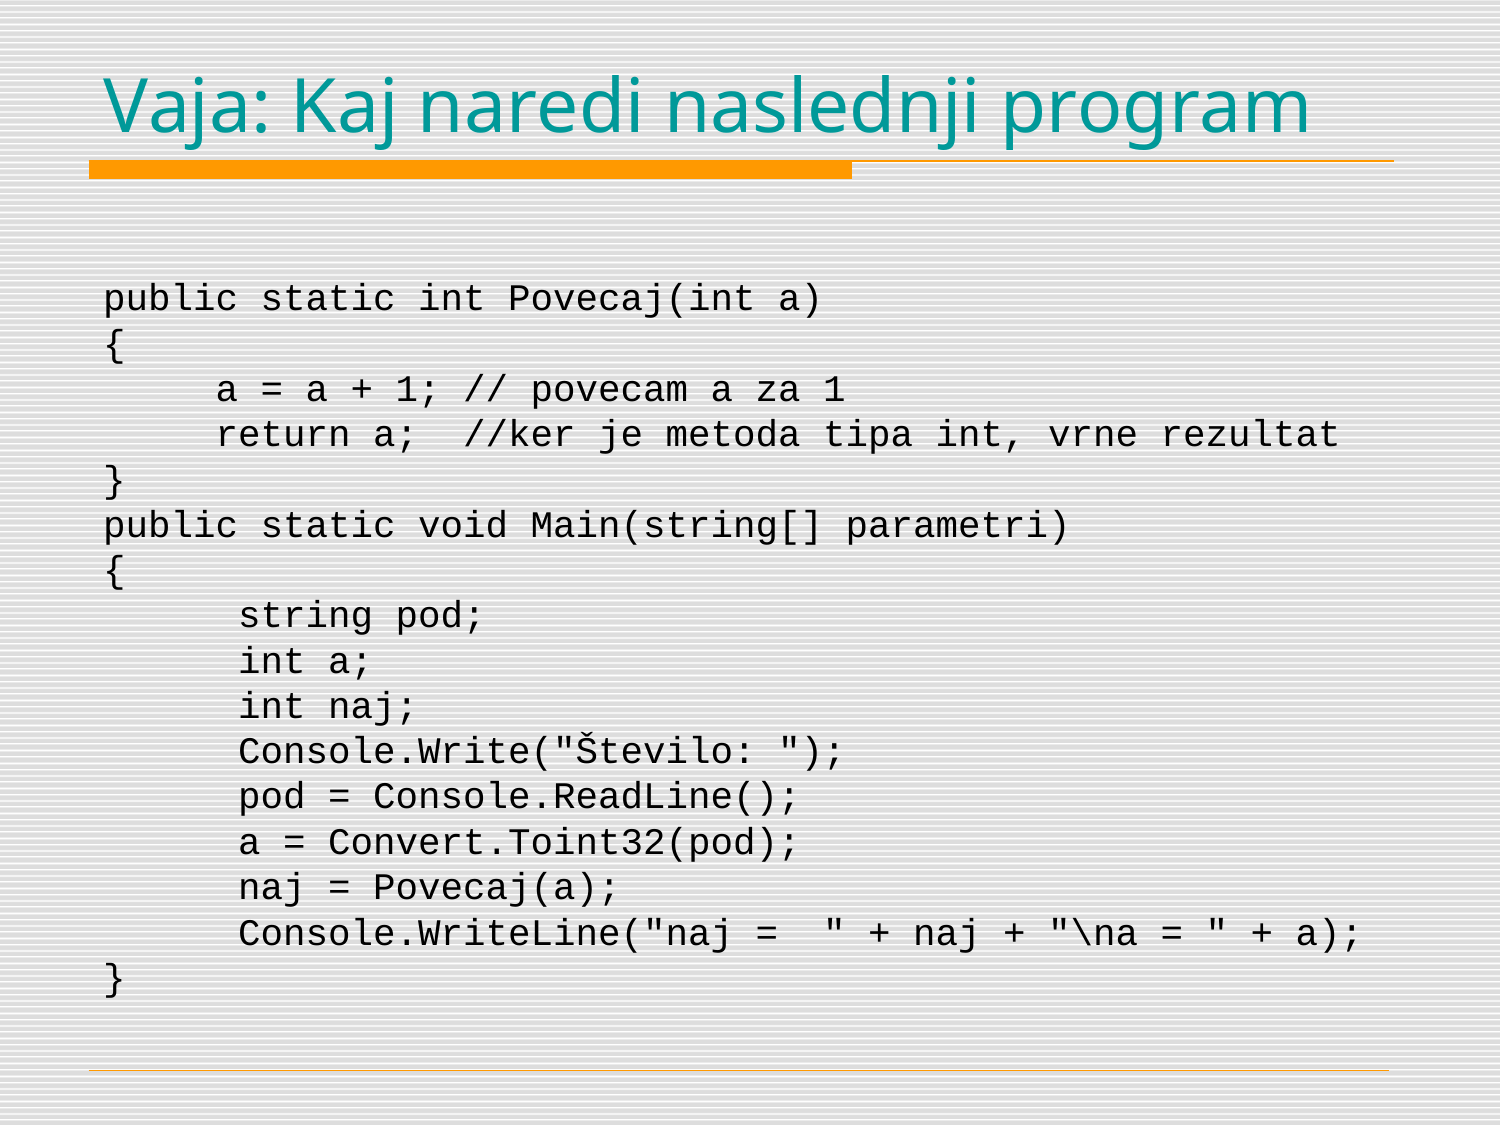

# Vaja: Kaj naredi naslednji program
public static int Povecaj(int a)
{
 a = a + 1; // povecam a za 1
 return a; //ker je metoda tipa int, vrne rezultat
}
public static void Main(string[] parametri)
{
 string pod;
 int a;
 int naj;
 Console.Write("Število: ");
 pod = Console.ReadLine();
 a = Convert.Toint32(pod);
 naj = Povecaj(a);
 Console.WriteLine("naj = " + naj + "\na = " + a);
}